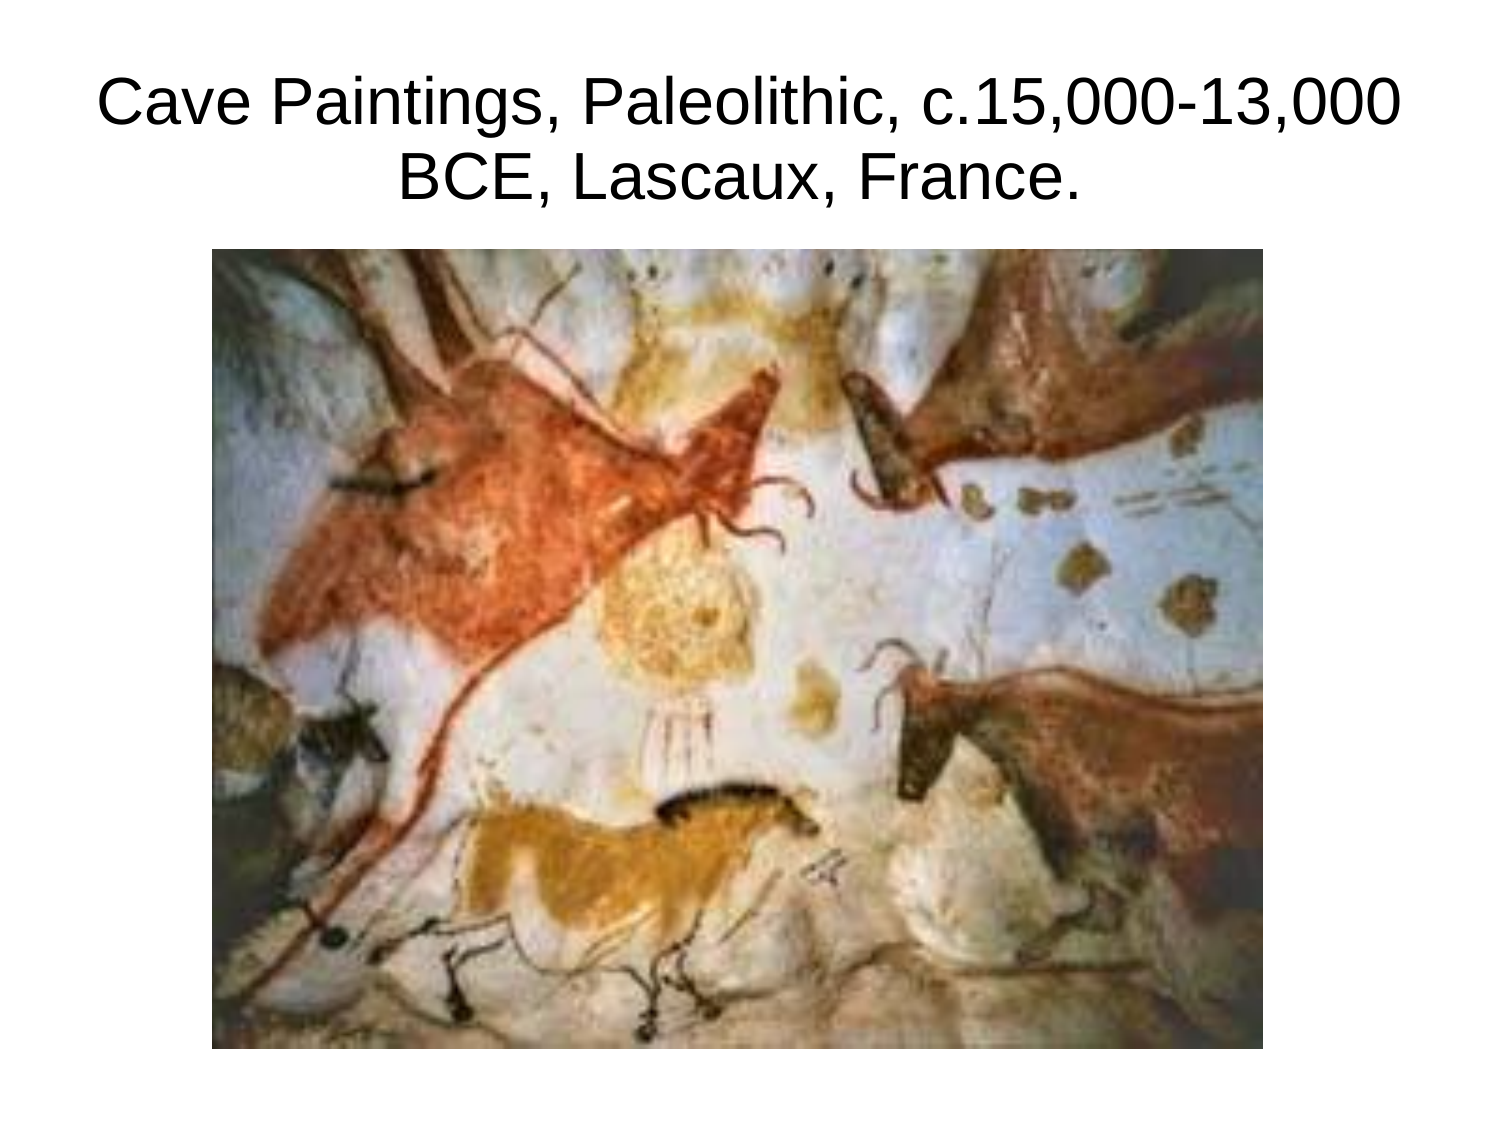

# Cave Paintings, Paleolithic, c.15,000-13,000 BCE, Lascaux, France.